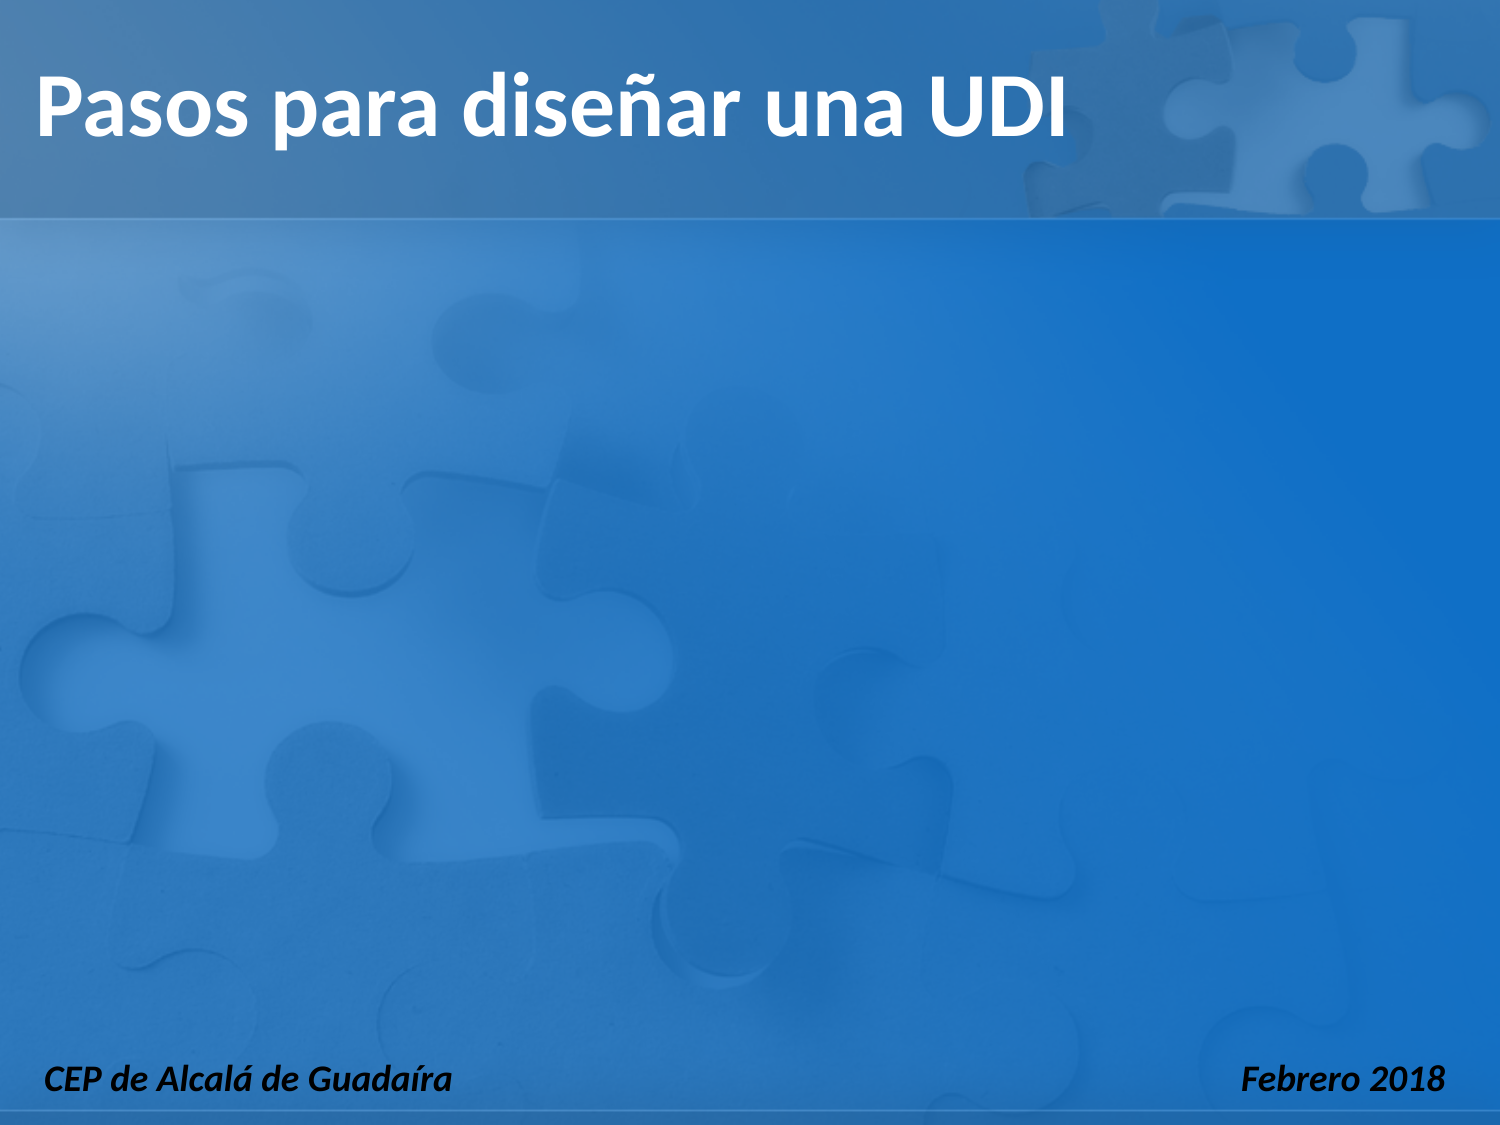

# Pasos para diseñar una UDI
Título y justificación
Tareas con producto final, actividades y procesos cognitivos
Criterios, estándares y competencias clave
Recursos, materiales y herramientas
Metodología (agrupamientos, contextos y estrategias)
Objetivos
VALORACIÓN DE LO APRENDIDO
TRANSPOSICIÓN DIDÁCTICA
CONCRECIÓN CURRICULAR
Instrumentos de evaluación o evidencias y rúbrica
CEP de Alcalá de Guadaíra Febrero 2018